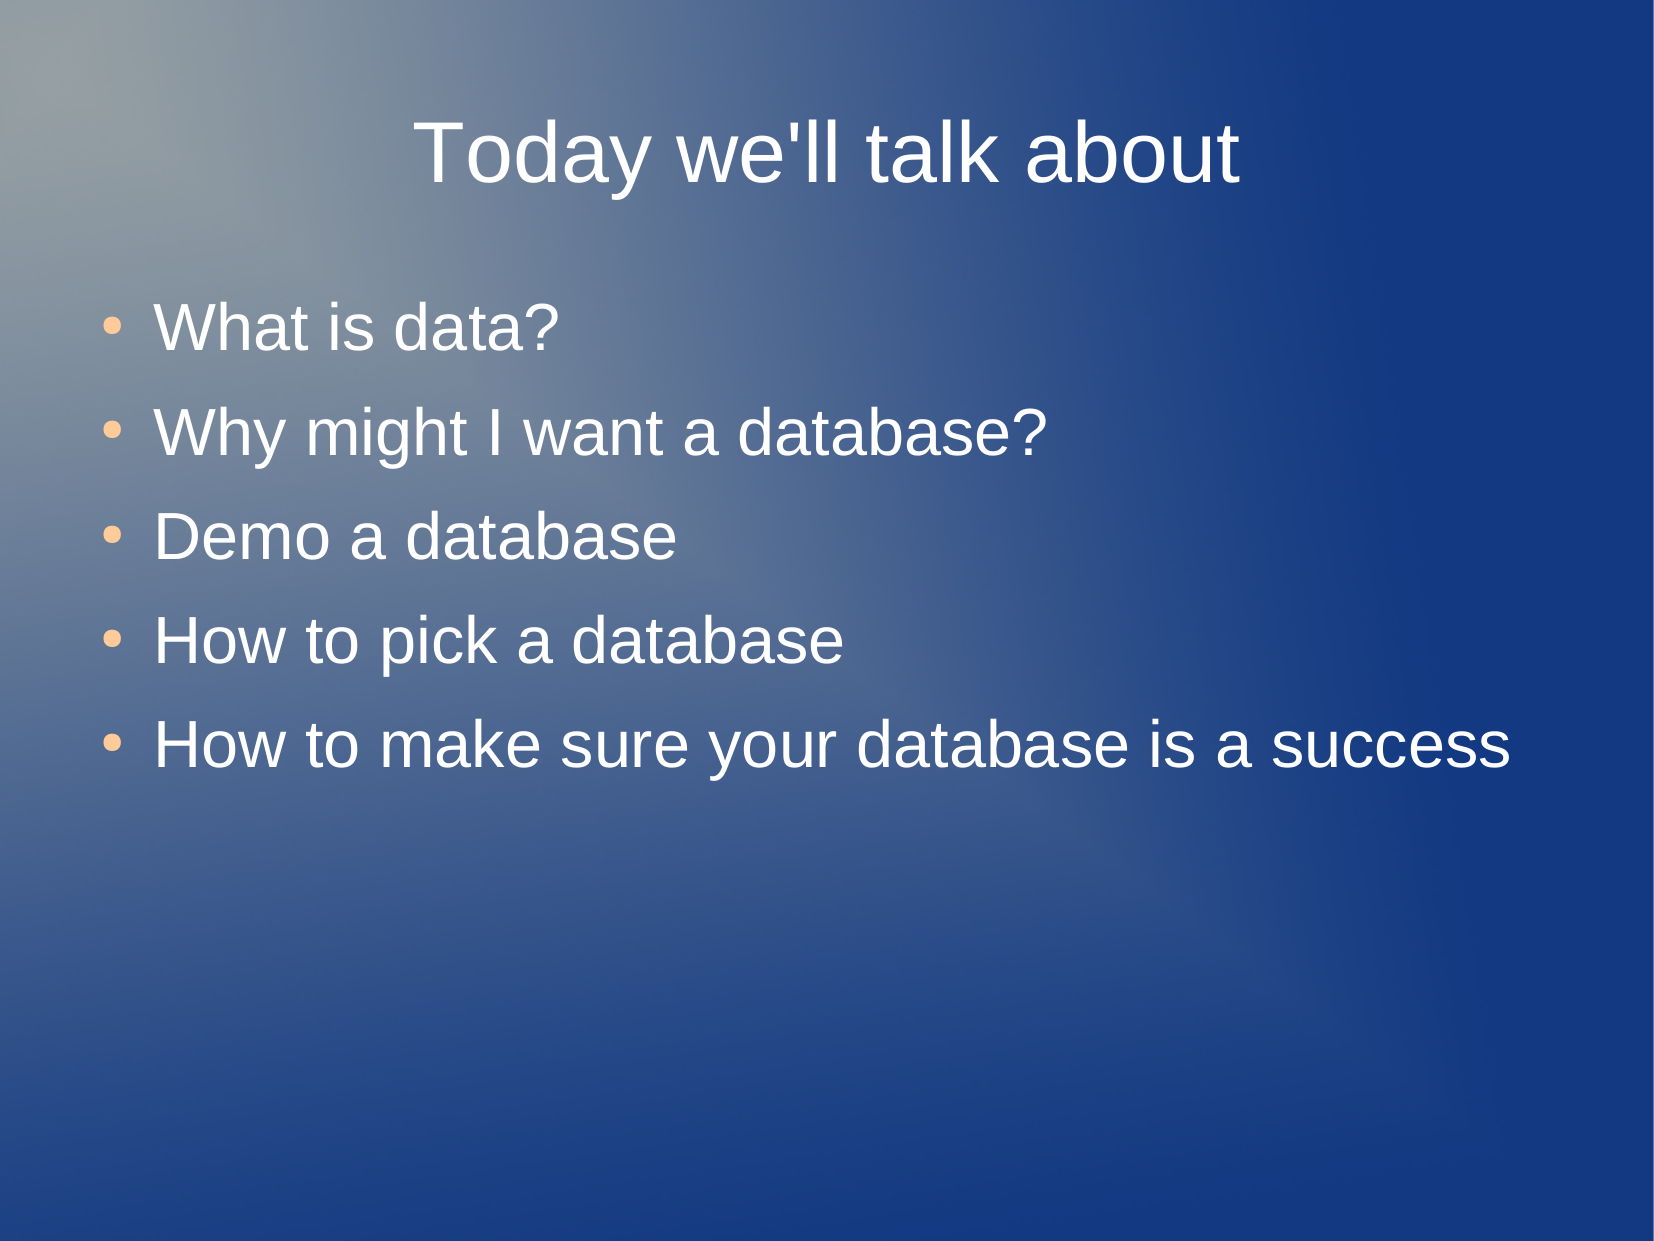

# Today we'll talk about
What is data?
Why might I want a database?
Demo a database
How to pick a database
How to make sure your database is a success